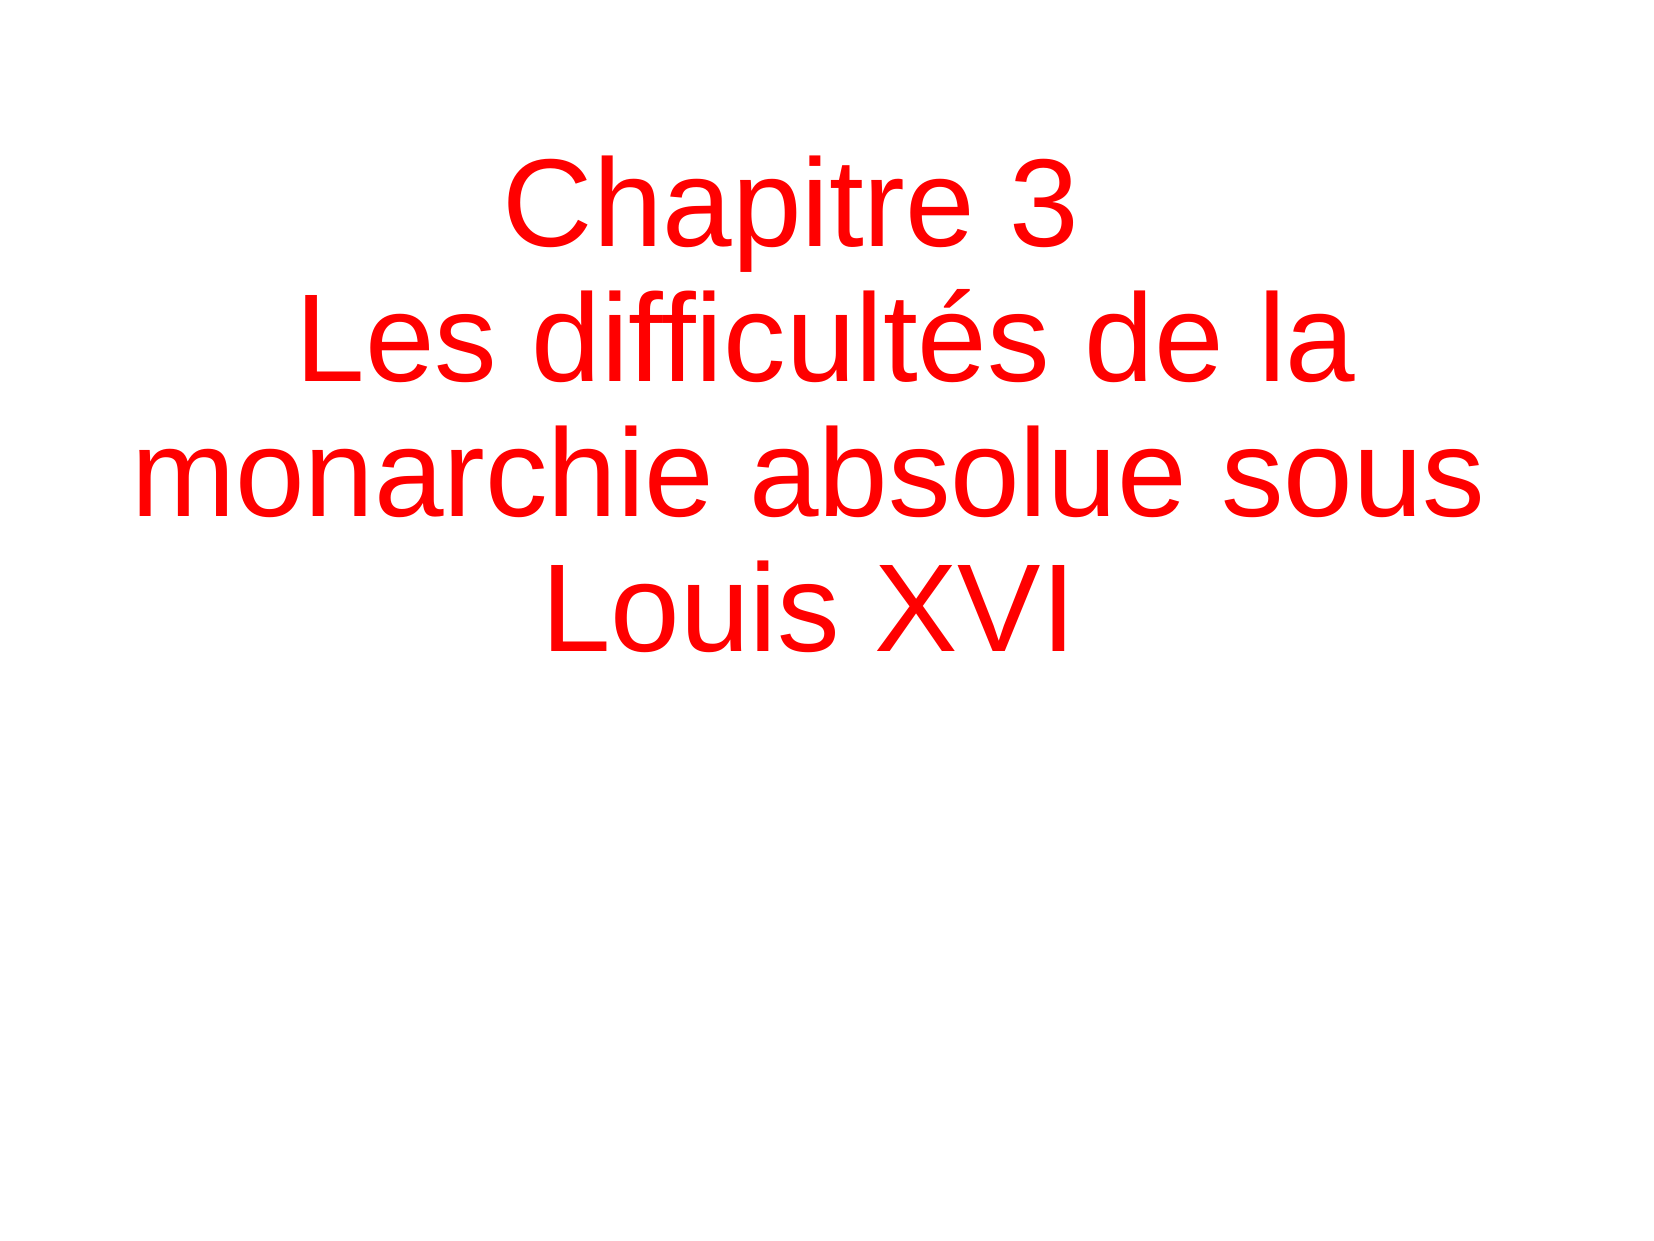

# Chapitre 3
 Les difficultés de la monarchie absolue sous Louis XVI